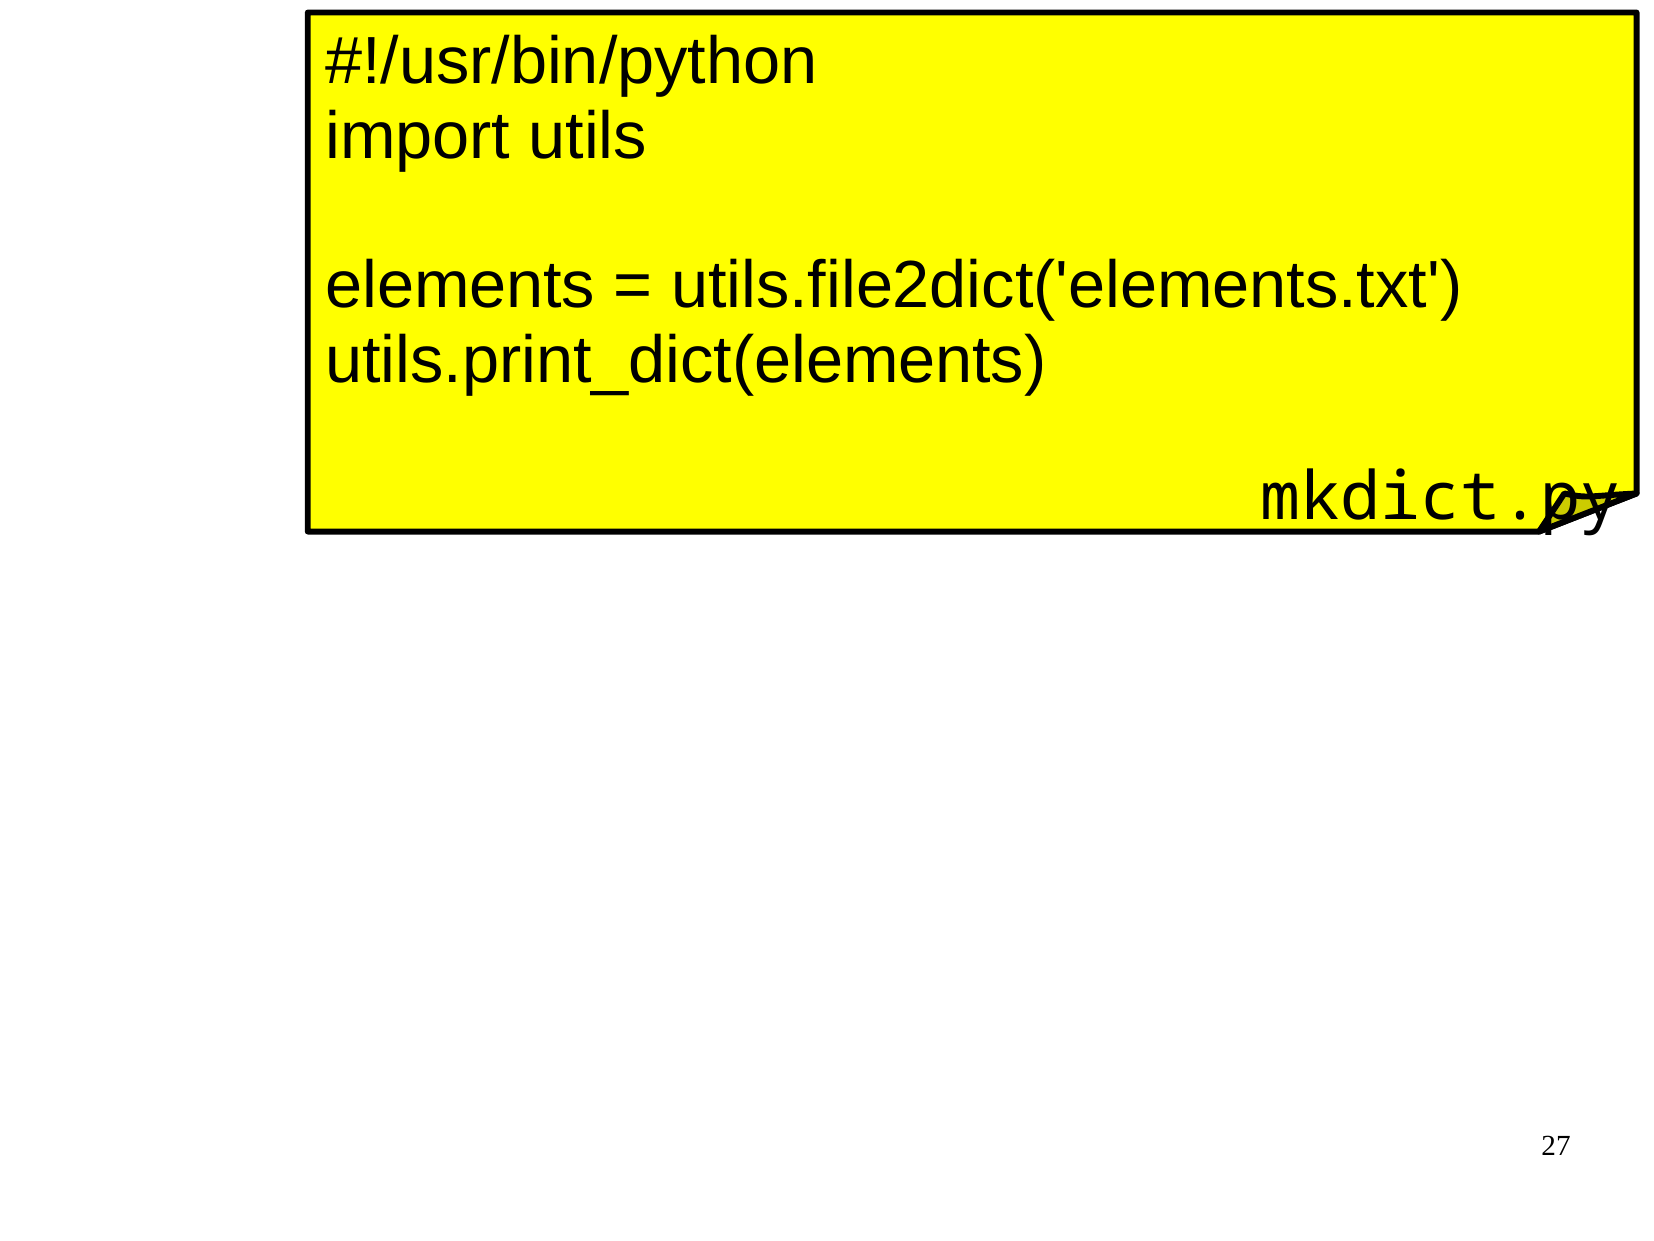

#!/usr/bin/python
import utils
elements = utils.file2dict('elements.txt')
utils.print_dict(elements)
mkdict.py
27